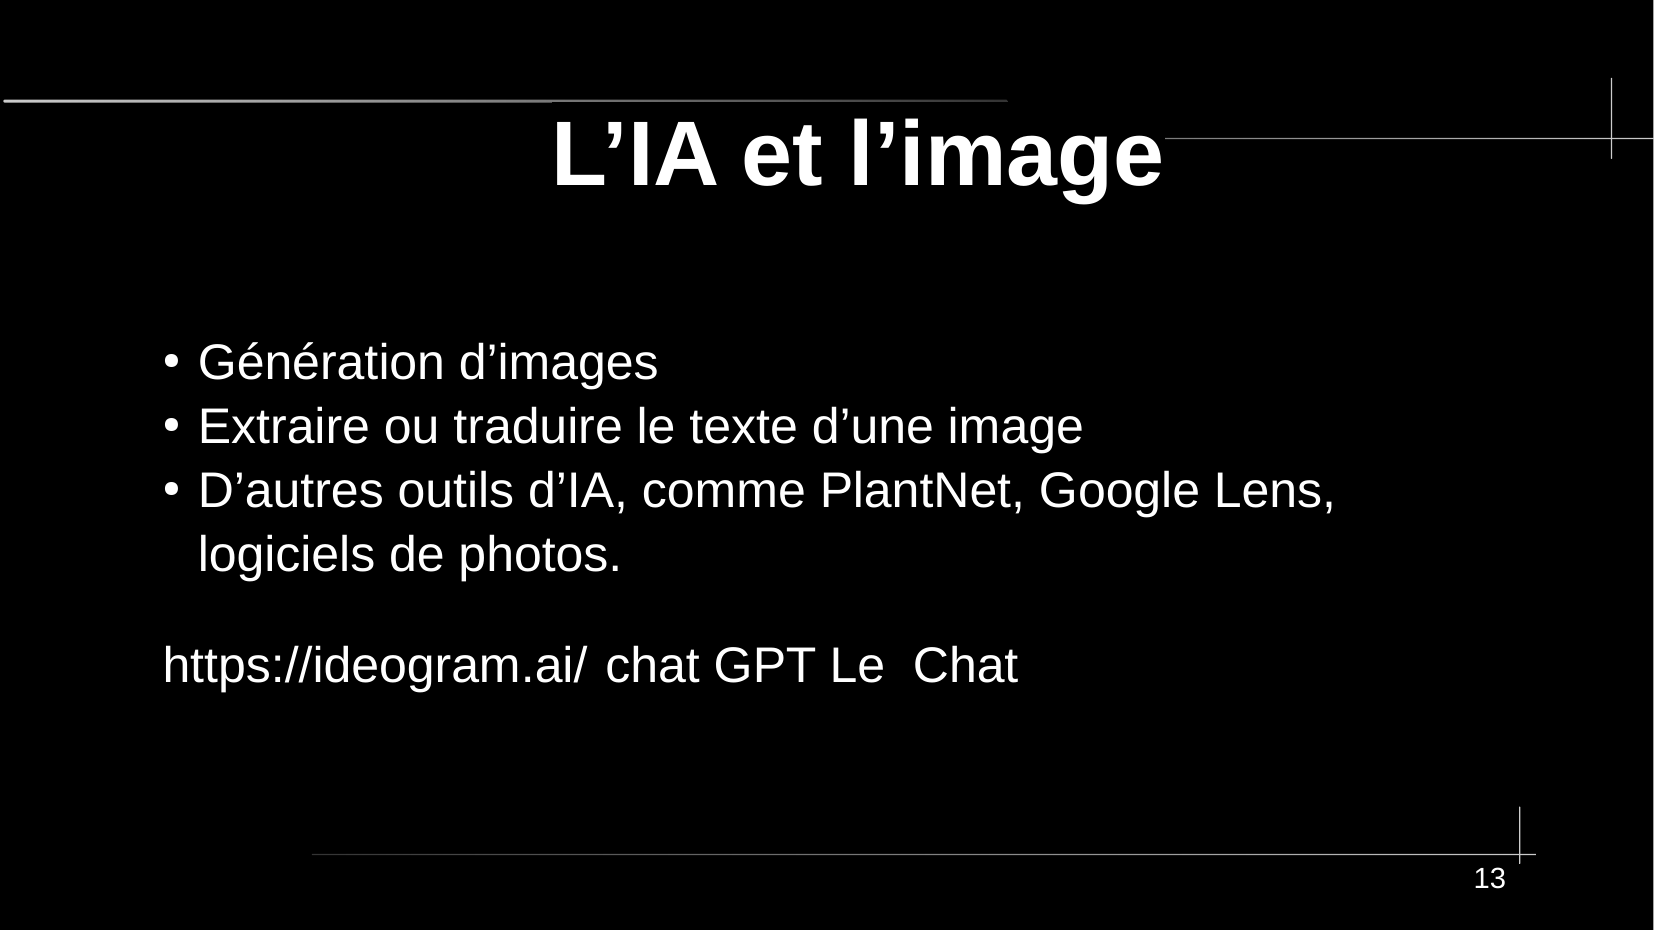

# L’IA et l’image
Génération d’images
Extraire ou traduire le texte d’une image
D’autres outils d’IA, comme PlantNet, Google Lens, logiciels de photos.
https://ideogram.ai/ 	chat GPT Le Chat
13